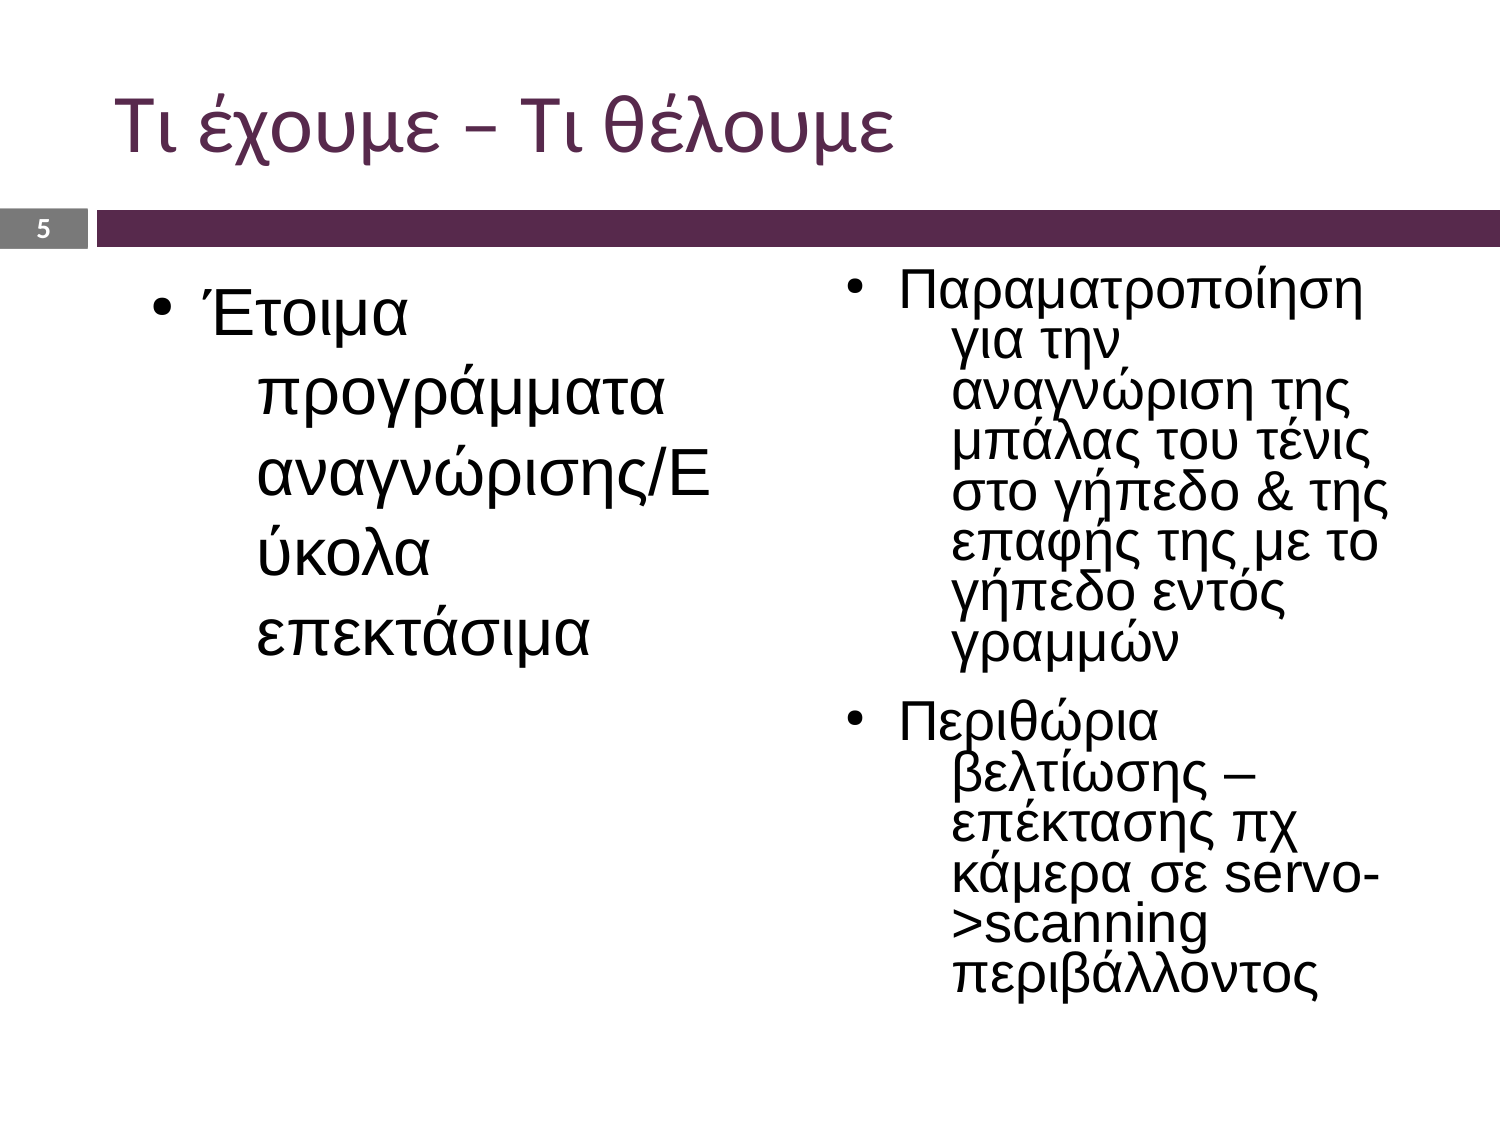

# Τι έχουμε – Τι θέλουμε
Έτοιμα προγράμματα αναγνώρισης/Εύκολα επεκτάσιμα
Παραματροποίηση για την αναγνώριση της μπάλας του τένις στο γήπεδο & της επαφής της με το γήπεδο εντός γραμμών
Περιθώρια βελτίωσης – επέκτασης πχ κάμερα σε servo->scanning περιβάλλοντος